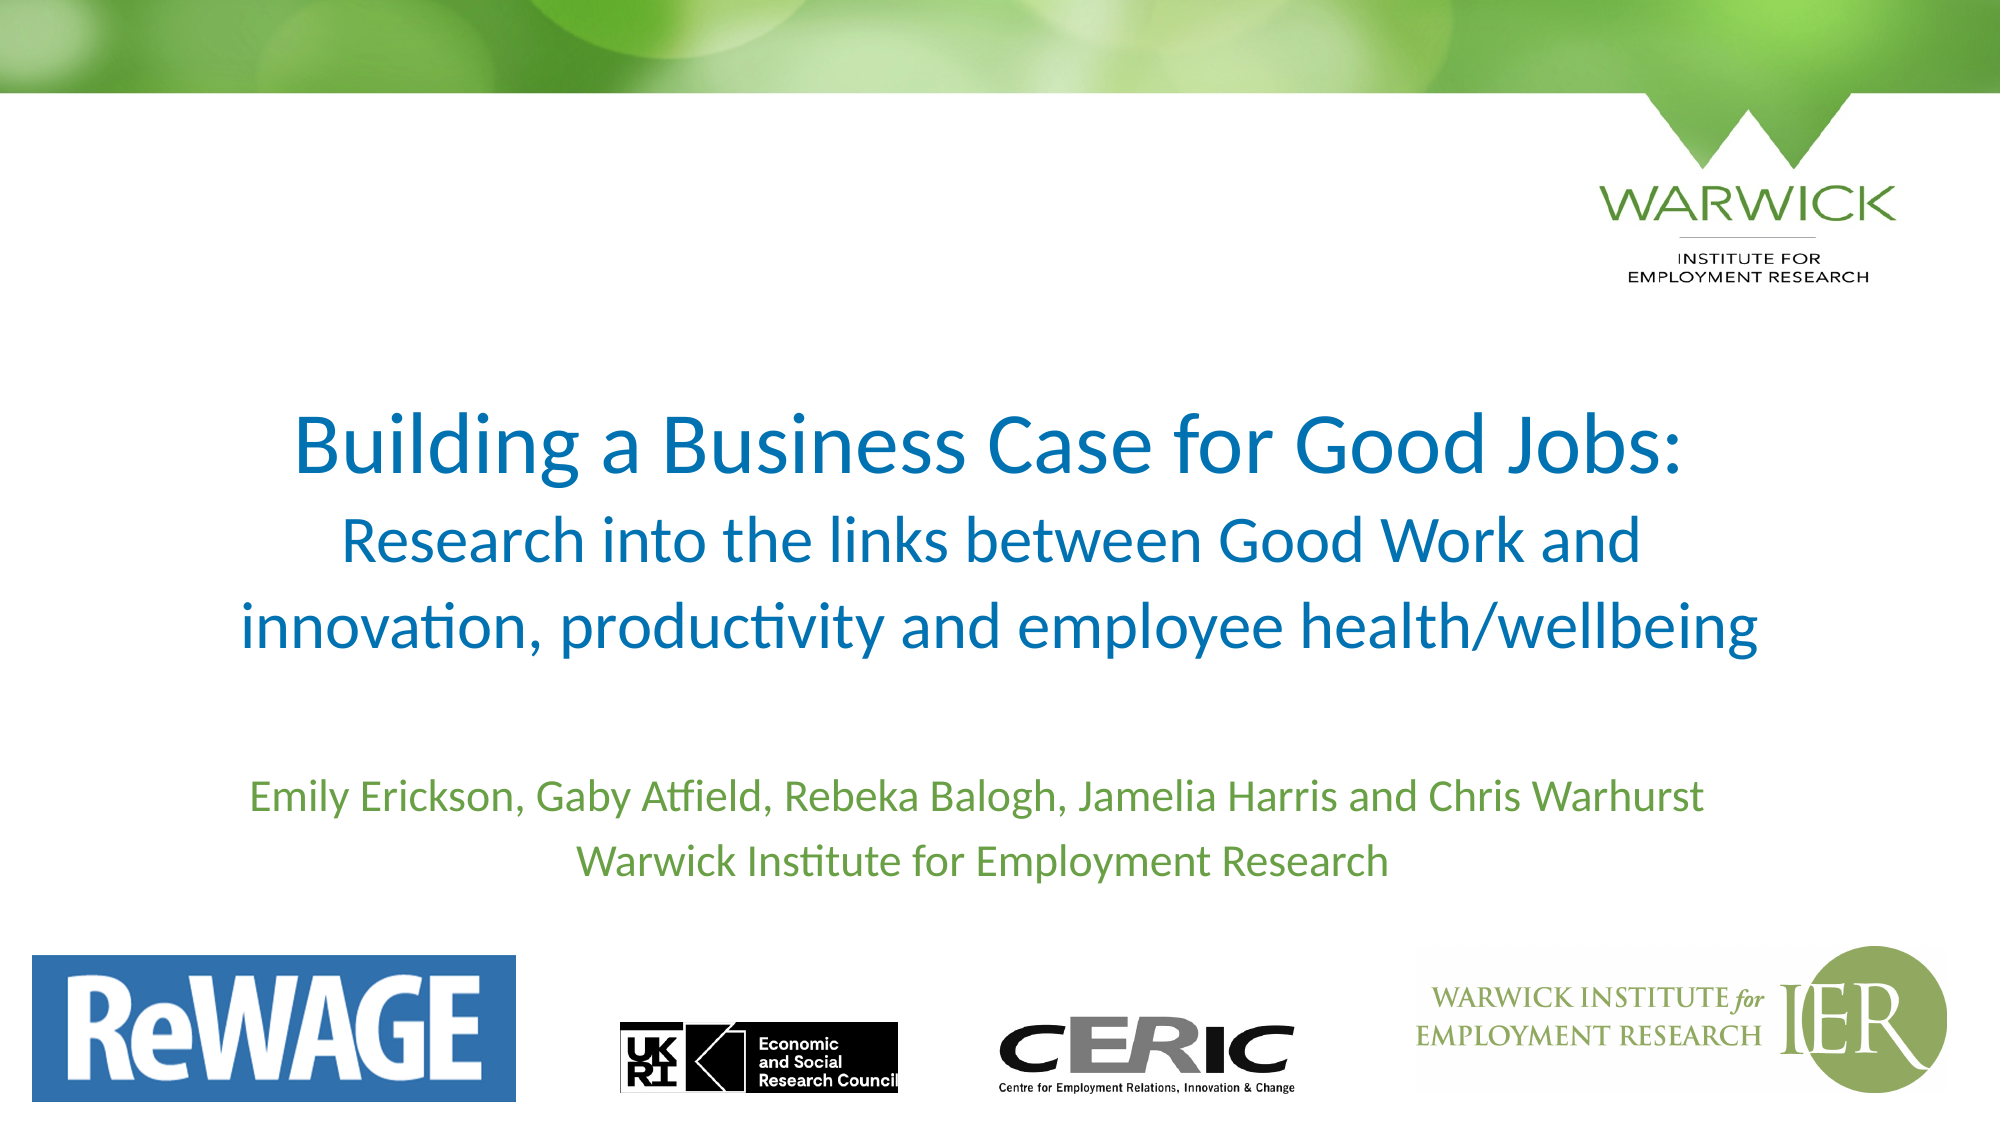

# Building a Business Case for Good Jobs: Research into the links between Good Work and innovation, productivity and employee health/wellbeing
Emily Erickson, Gaby Atfield, Rebeka Balogh, Jamelia Harris and Chris Warhurst
Warwick Institute for Employment Research